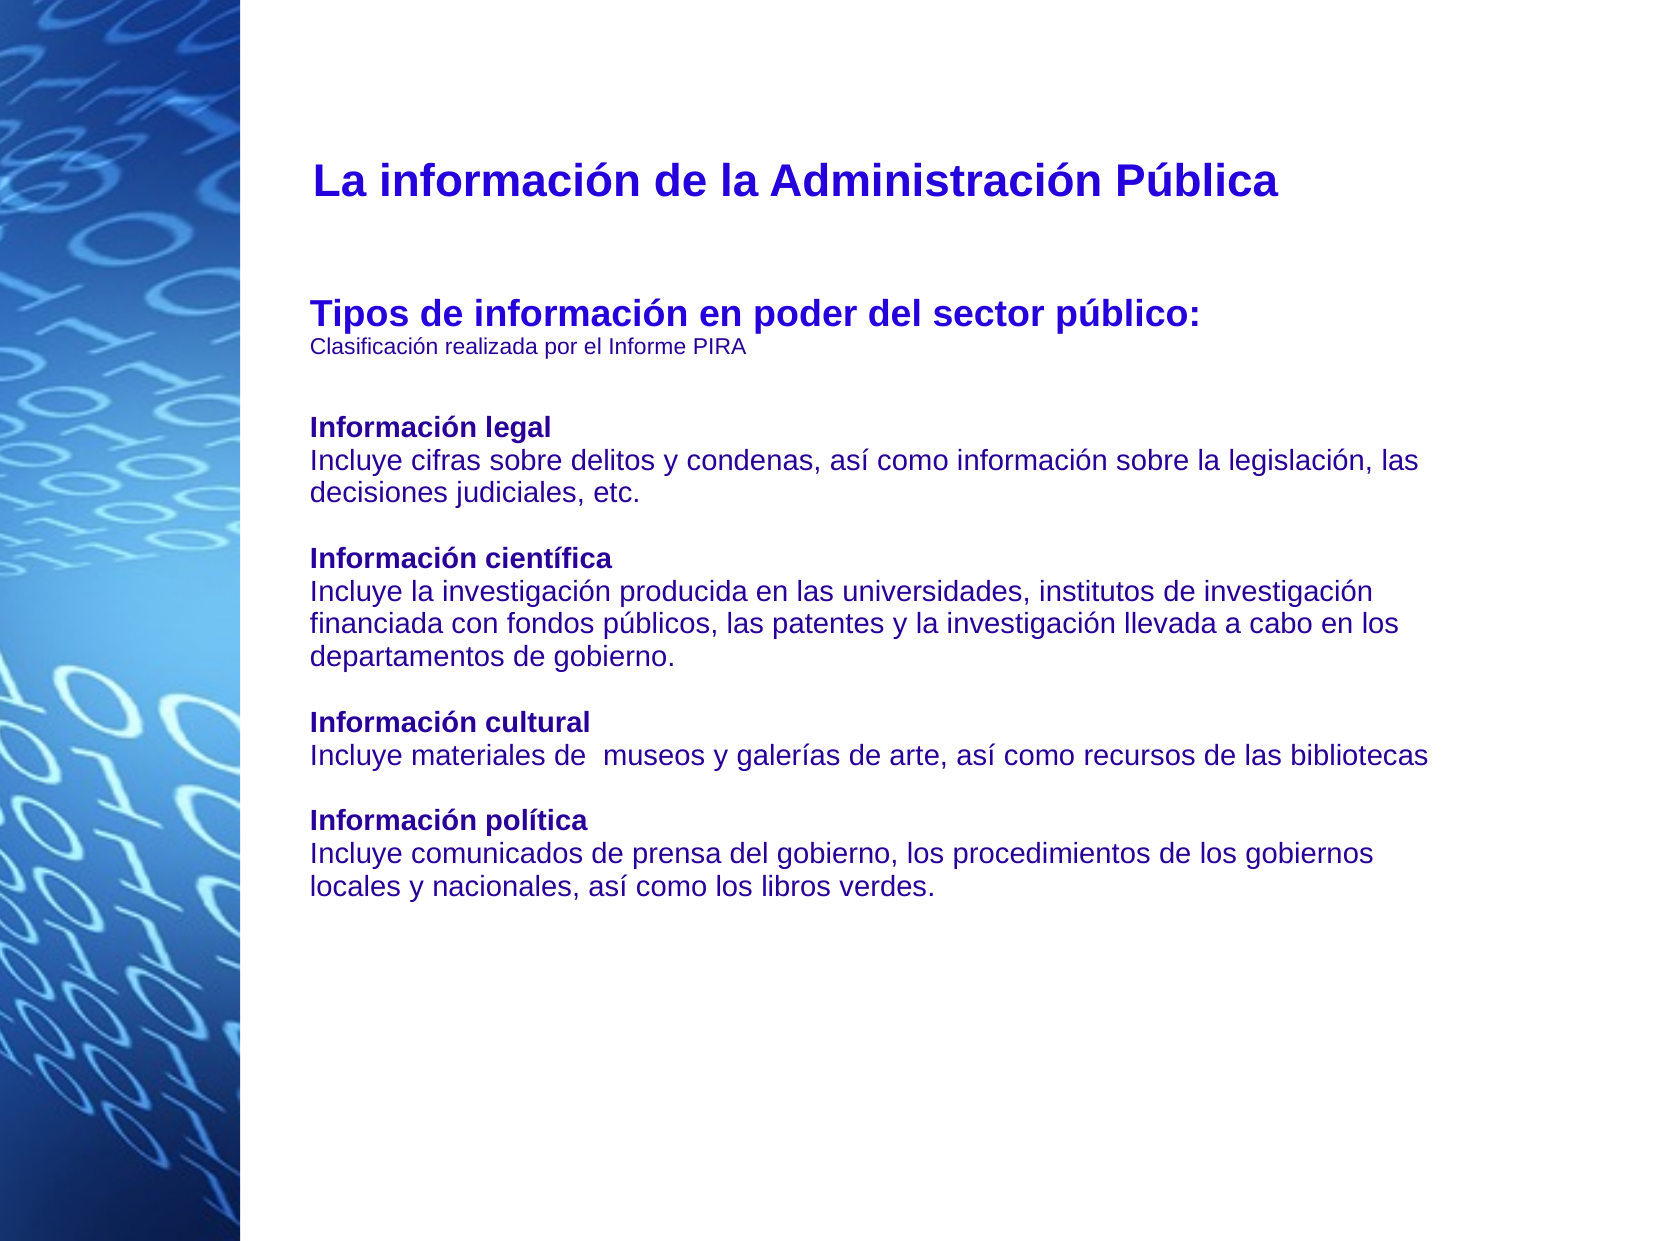

La información de la Administración Pública
Tipos de información en poder del sector público:
Clasificación realizada por el Informe PIRA
Información legal
Incluye cifras sobre delitos y condenas, así como información sobre la legislación, las decisiones judiciales, etc.
Información científica
Incluye la investigación producida en las universidades, institutos de investigación financiada con fondos públicos, las patentes y la investigación llevada a cabo en los departamentos de gobierno.
Información cultural
Incluye materiales de museos y galerías de arte, así como recursos de las bibliotecas
Información política
Incluye comunicados de prensa del gobierno, los procedimientos de los gobiernos locales y nacionales, así como los libros verdes.